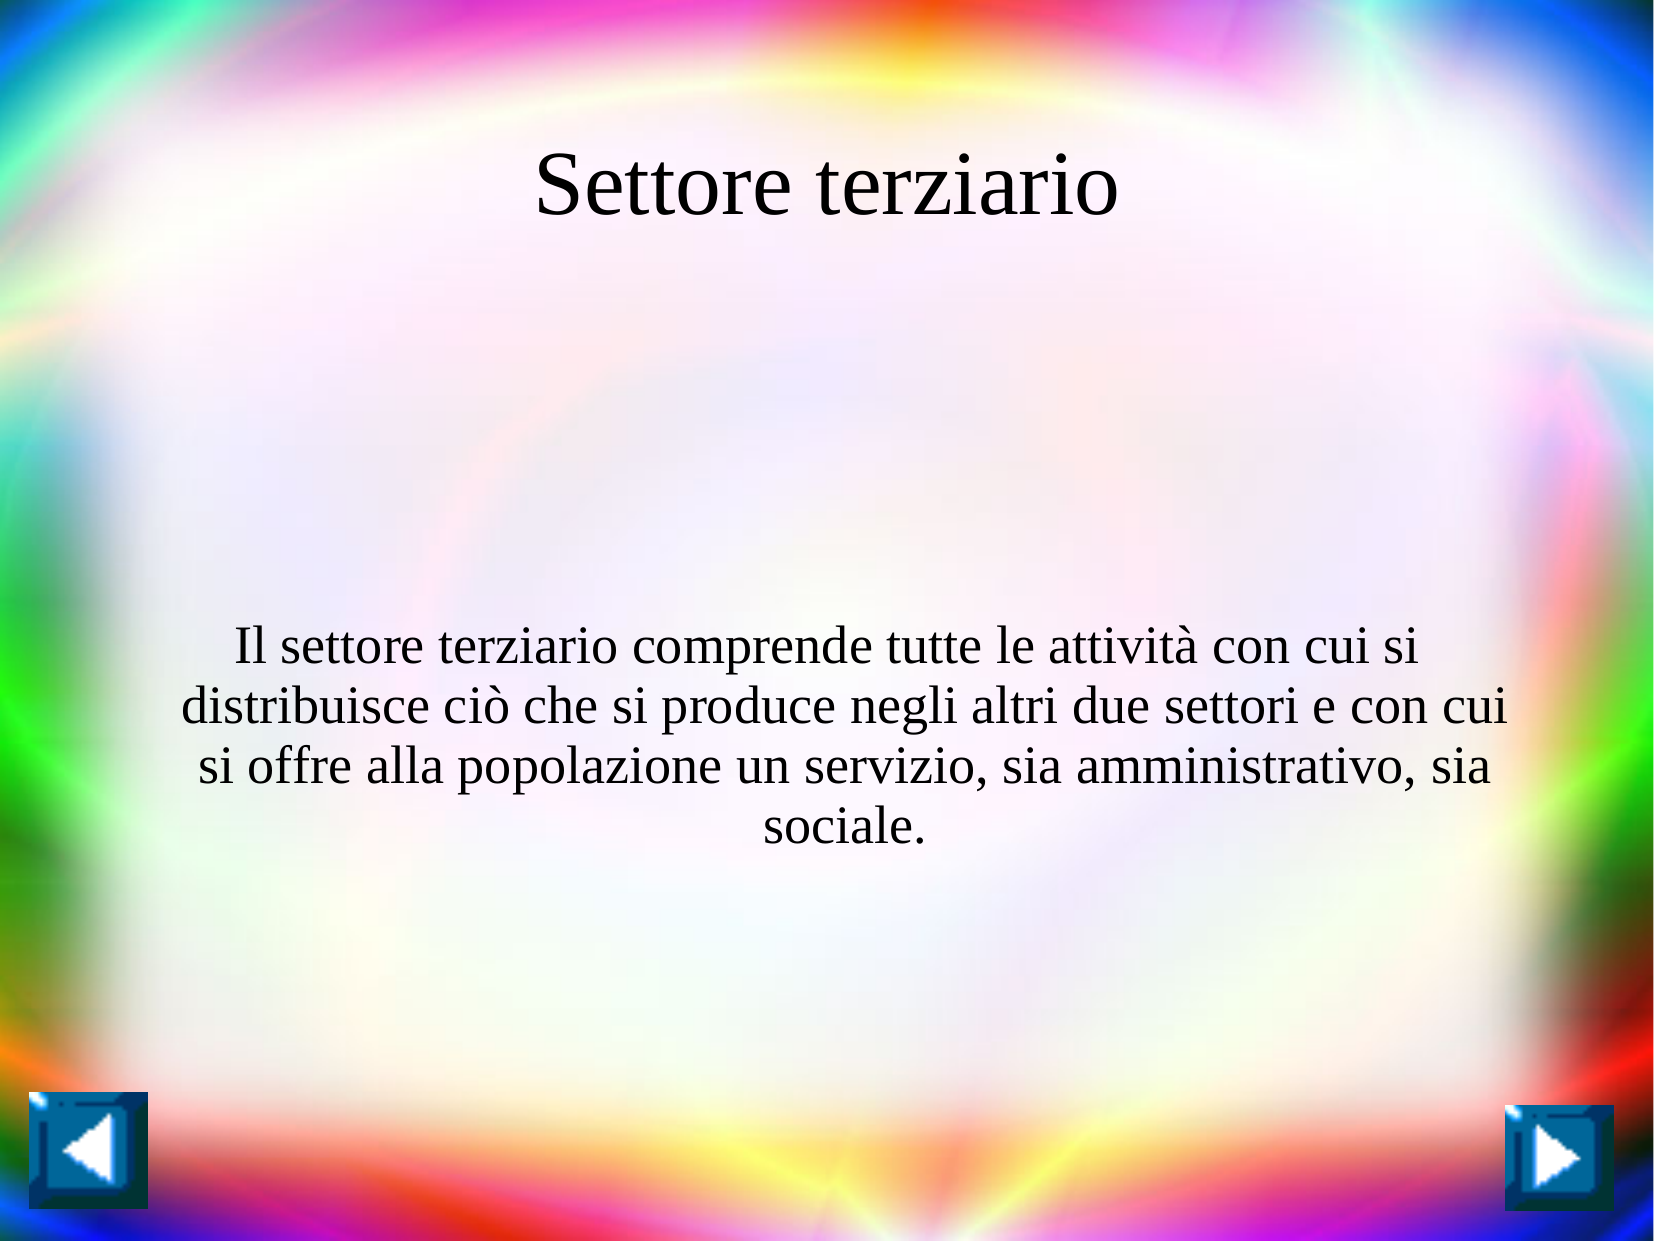

# Settore terziario
Il settore terziario comprende tutte le attività con cui si distribuisce ciò che si produce negli altri due settori e con cui si offre alla popolazione un servizio, sia amministrativo, sia sociale.